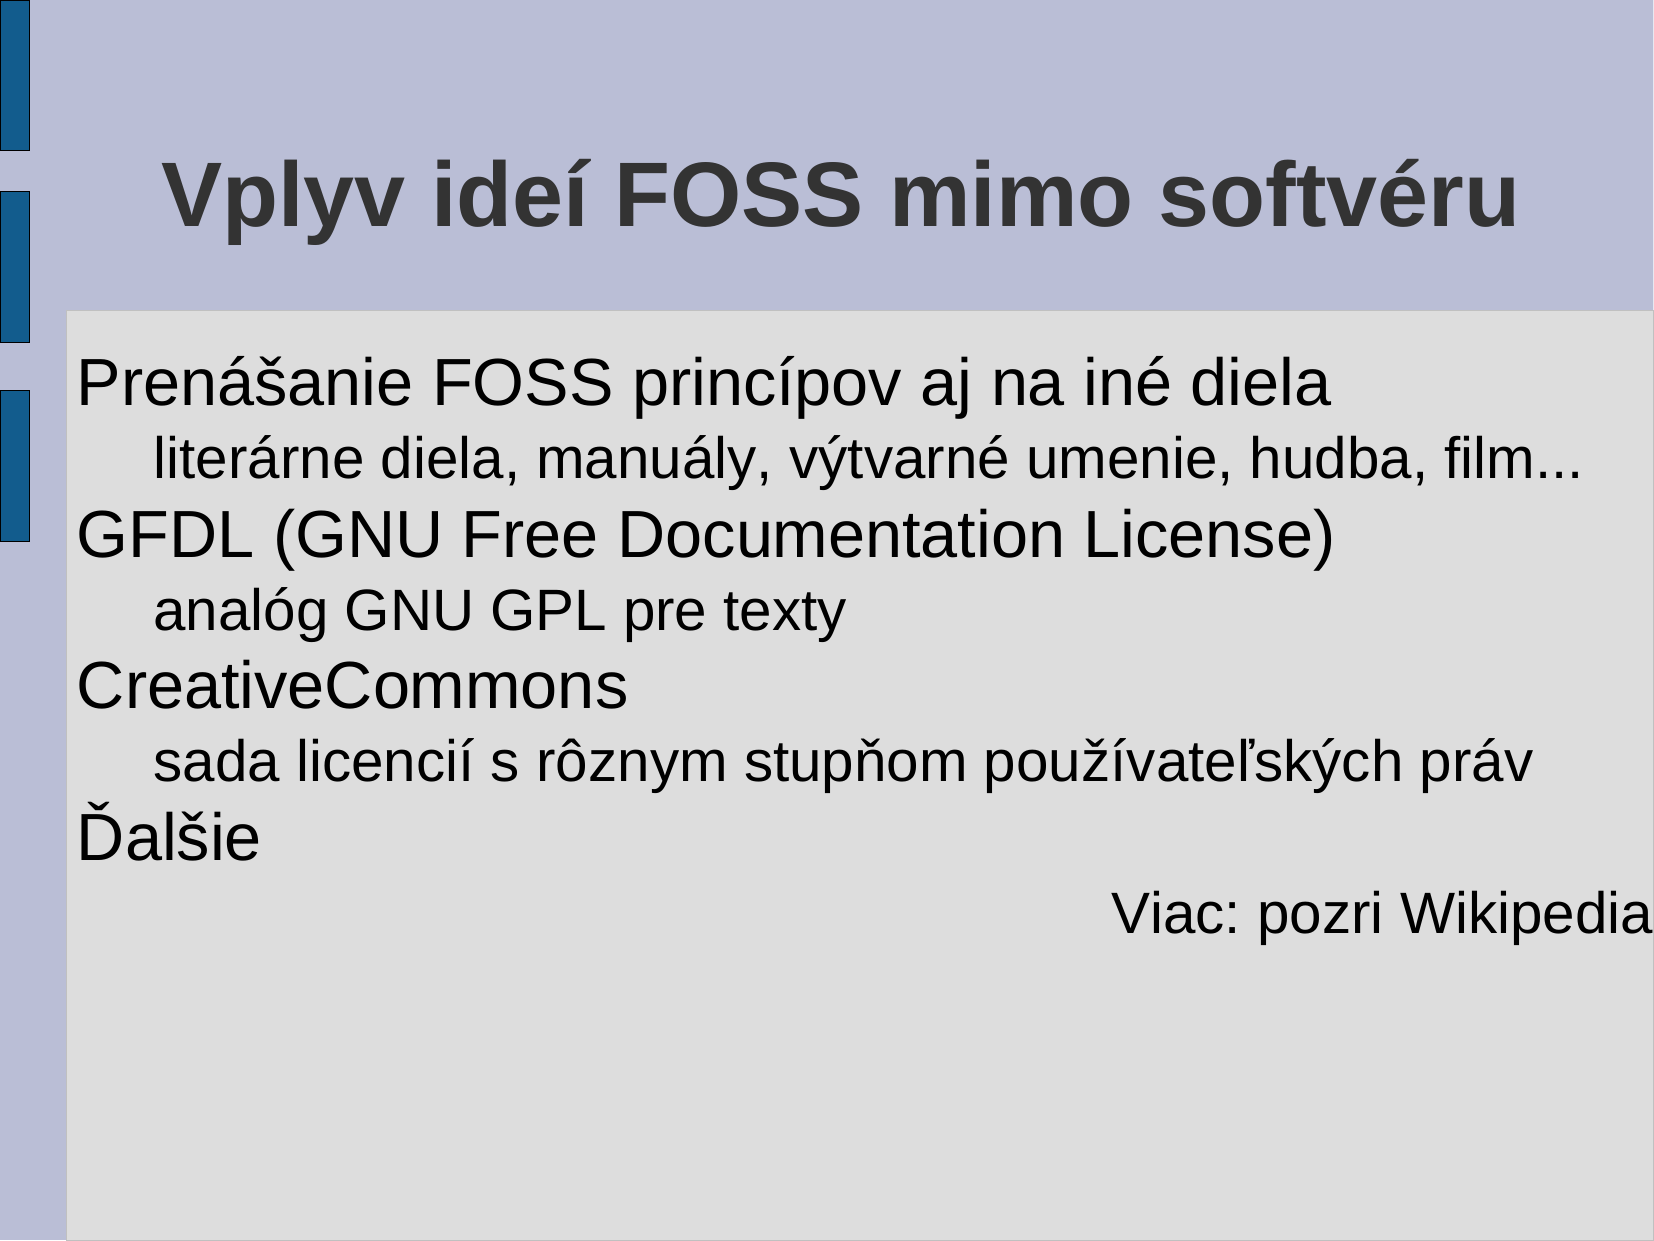

# Vplyv ideí FOSS mimo softvéru
Prenášanie FOSS princípov aj na iné diela
literárne diela, manuály, výtvarné umenie, hudba, film...
GFDL (GNU Free Documentation License)
analóg GNU GPL pre texty
CreativeCommons
sada licencií s rôznym stupňom používateľských práv
Ďalšie
Viac: pozri Wikipedia